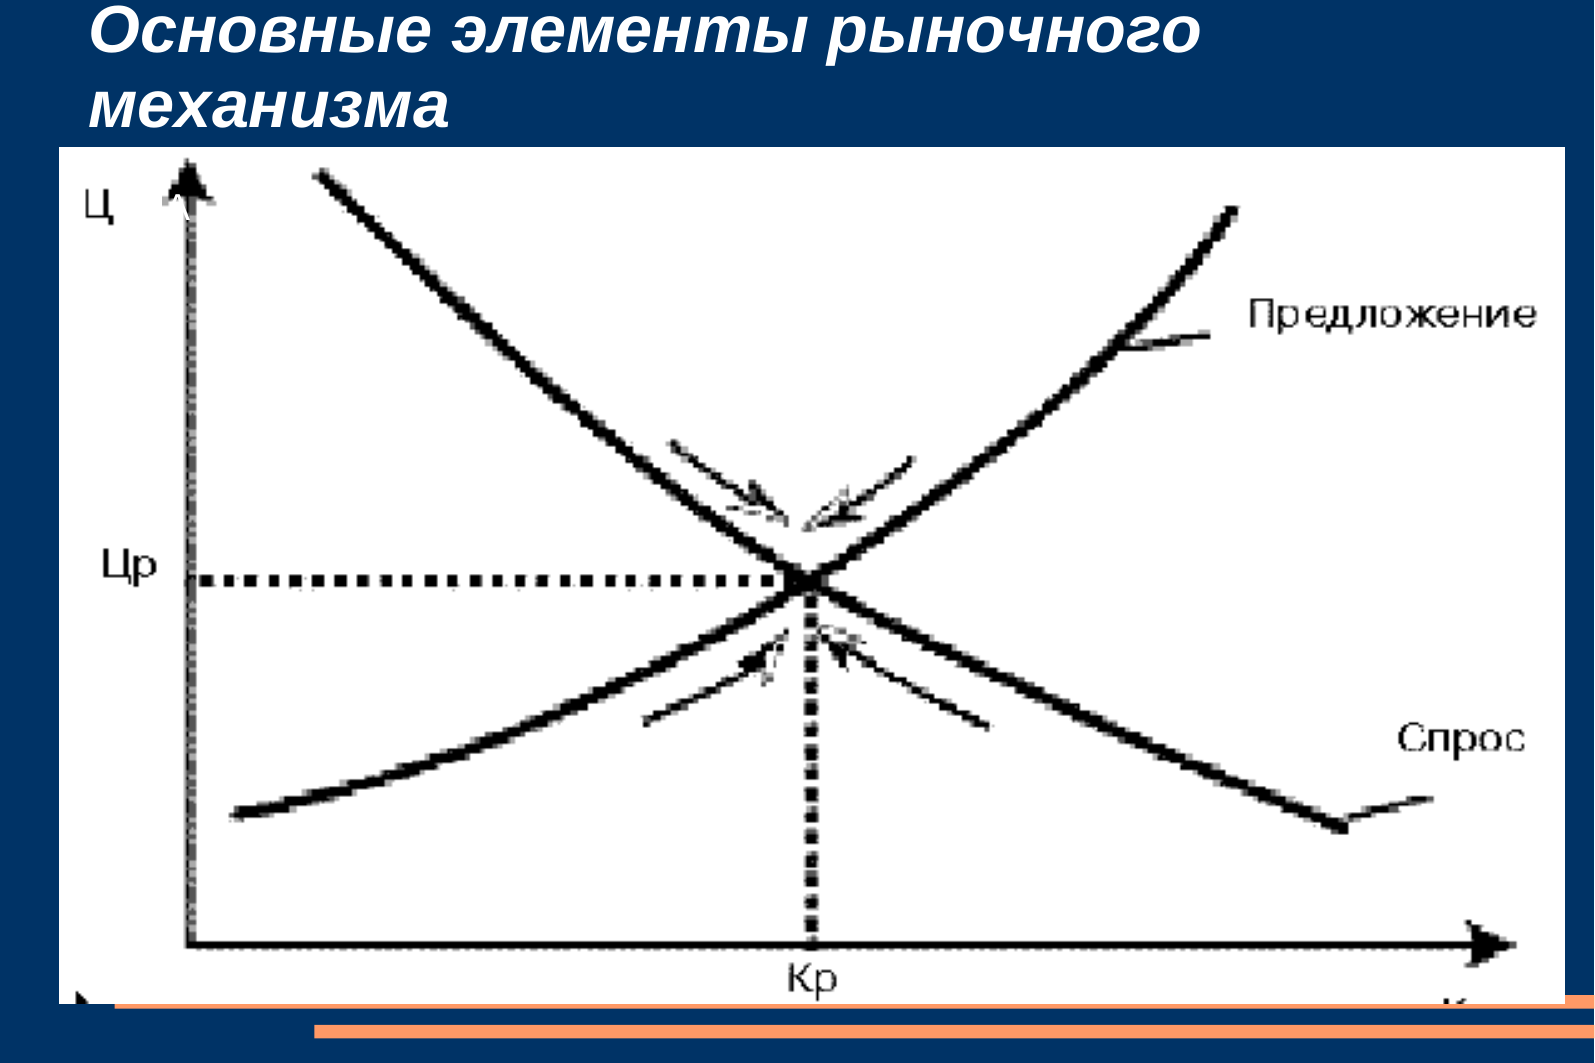

# Основные элементы рыночного механизма
ЕНА
Количество блага